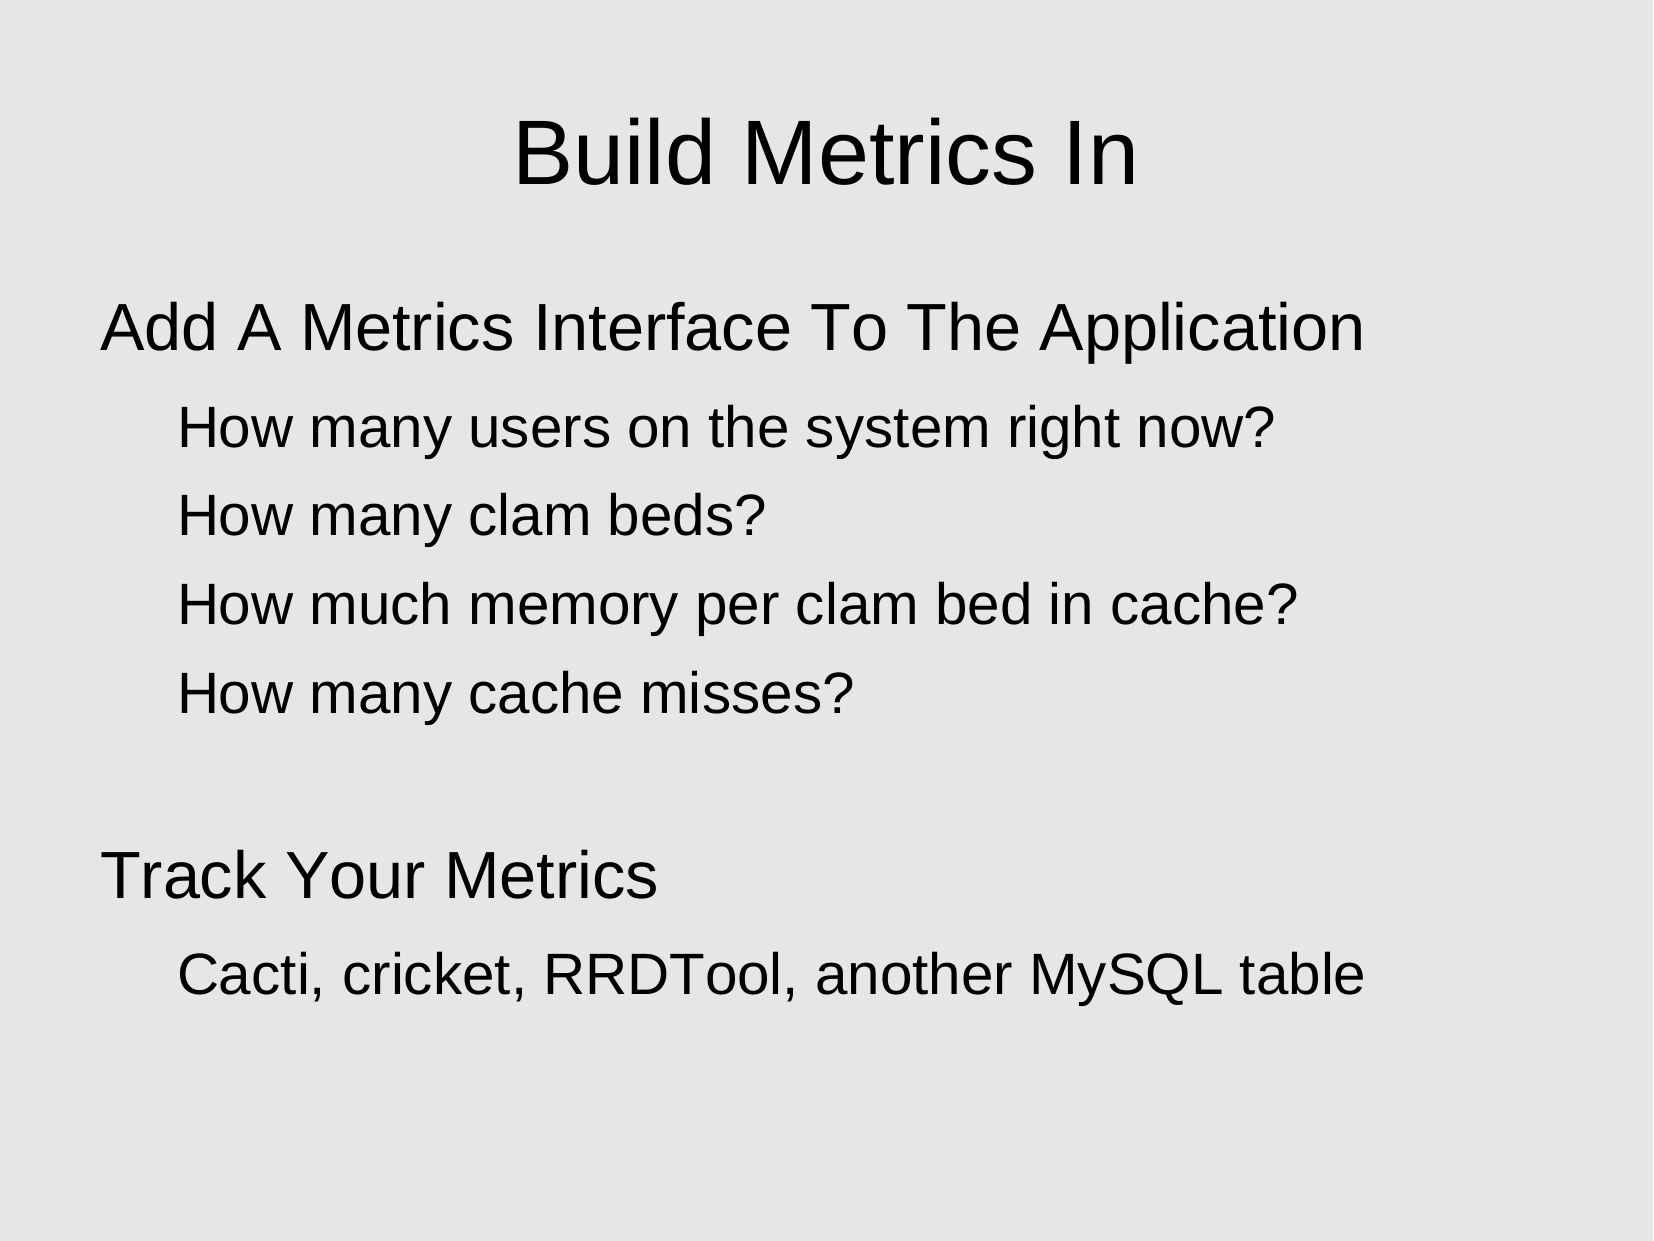

# Build Metrics In
Add A Metrics Interface To The Application
How many users on the system right now?
How many clam beds?
How much memory per clam bed in cache?
How many cache misses?
Track Your Metrics
Cacti, cricket, RRDTool, another MySQL table